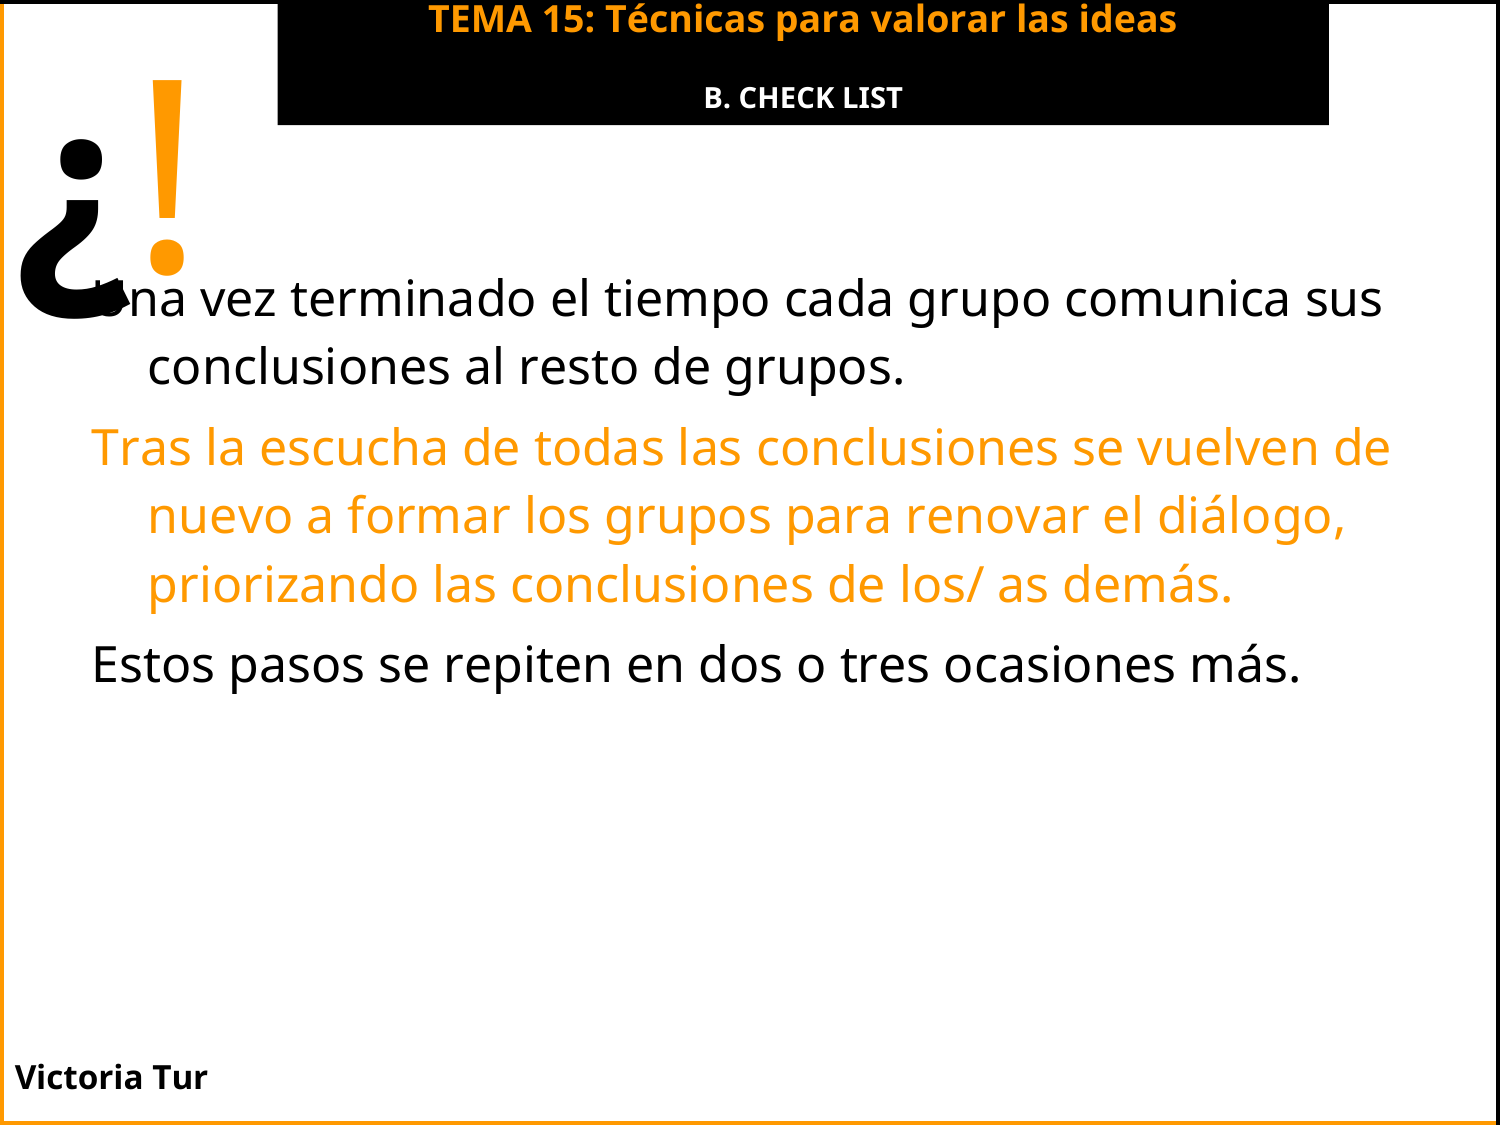

# Una vez terminado el tiempo cada grupo comunica sus conclusiones al resto de grupos.
Tras la escucha de todas las conclusiones se vuelven de nuevo a formar los grupos para renovar el diálogo, priorizando las conclusiones de los/ as demás.
Estos pasos se repiten en dos o tres ocasiones más.